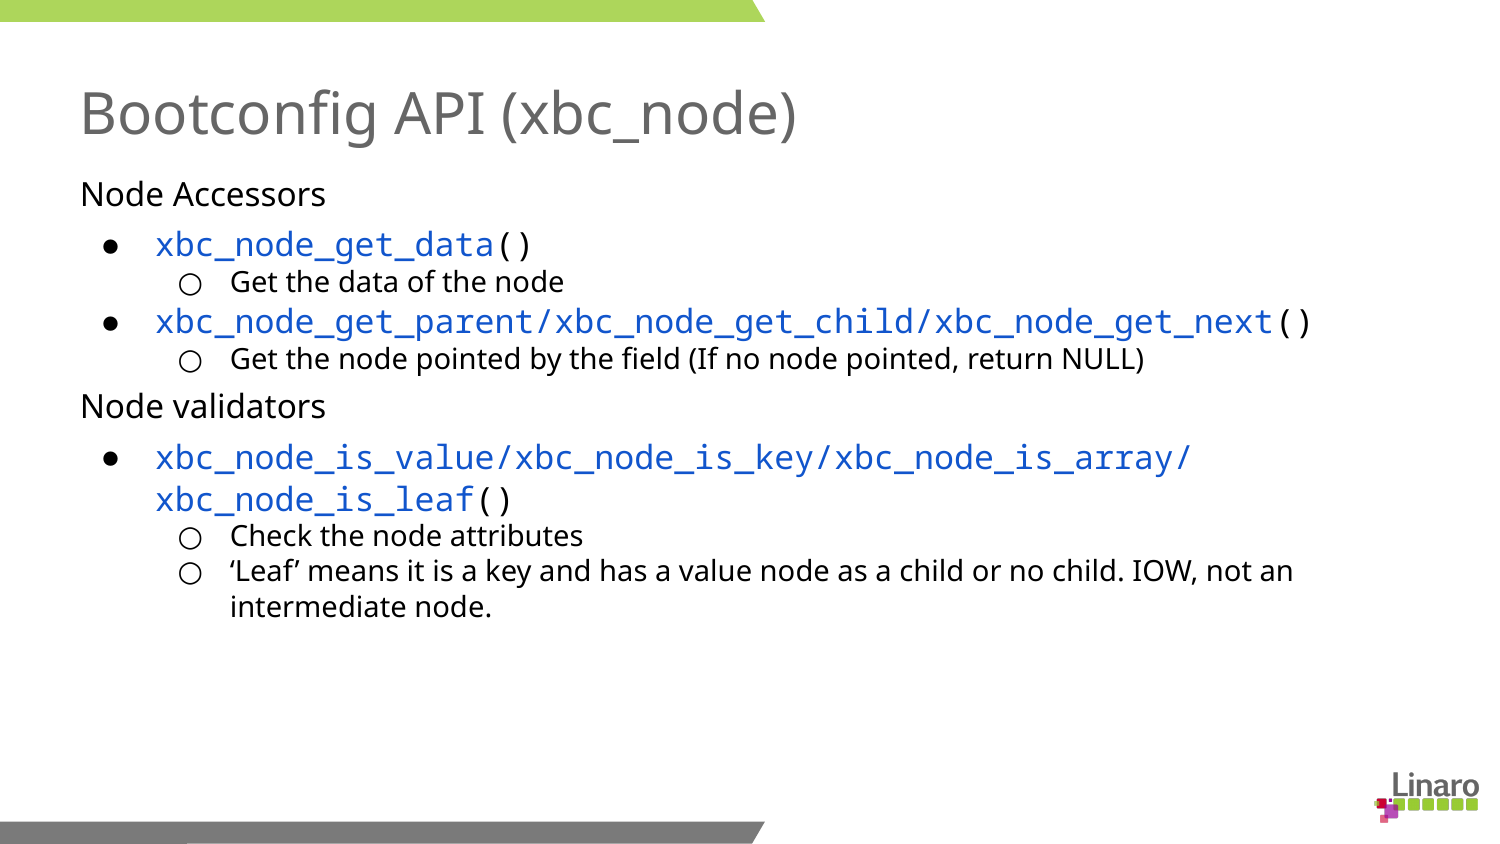

# Bootconfig API (xbc_node)
Node Accessors
xbc_node_get_data()
Get the data of the node
xbc_node_get_parent/xbc_node_get_child/xbc_node_get_next()
Get the node pointed by the field (If no node pointed, return NULL)
Node validators
xbc_node_is_value/xbc_node_is_key/xbc_node_is_array/xbc_node_is_leaf()
Check the node attributes
‘Leaf’ means it is a key and has a value node as a child or no child. IOW, not an intermediate node.